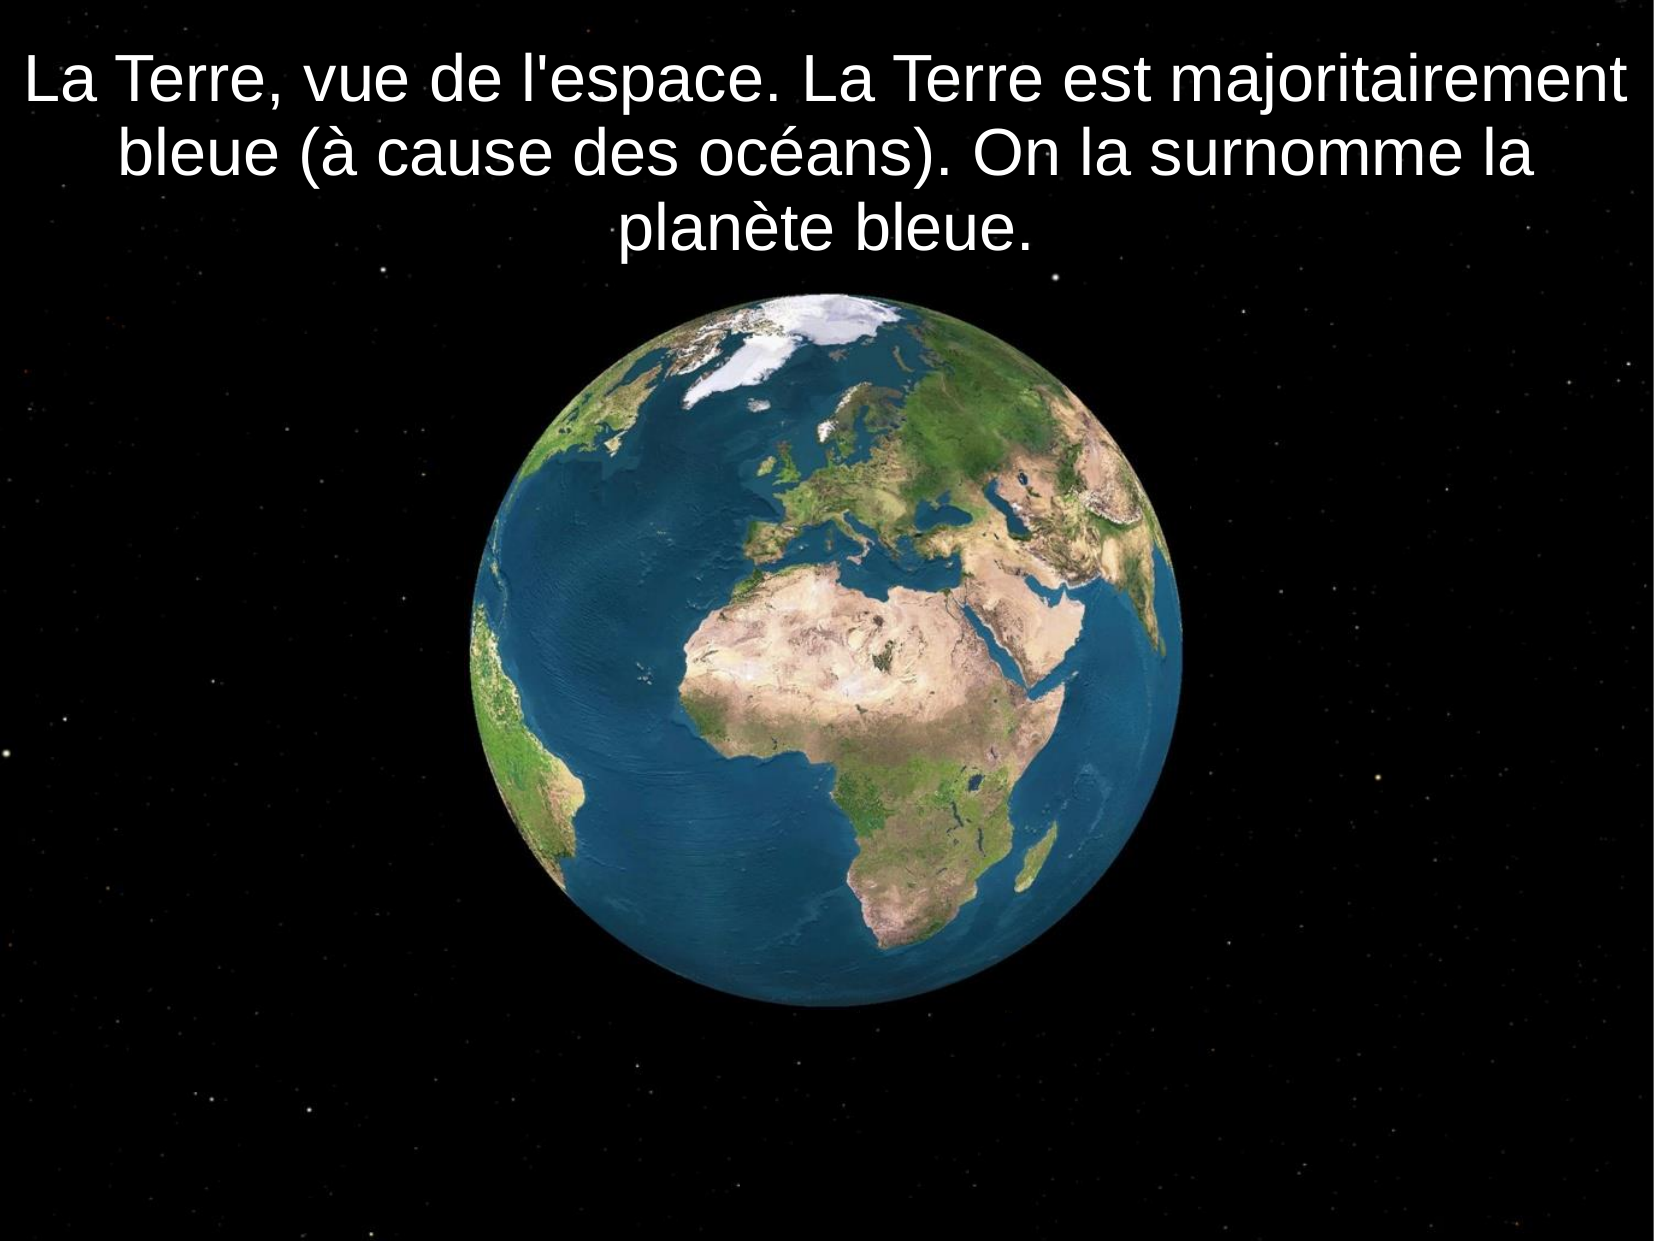

# La Terre, vue de l'espace. La Terre est majoritairement bleue (à cause des océans). On la surnomme la planète bleue.